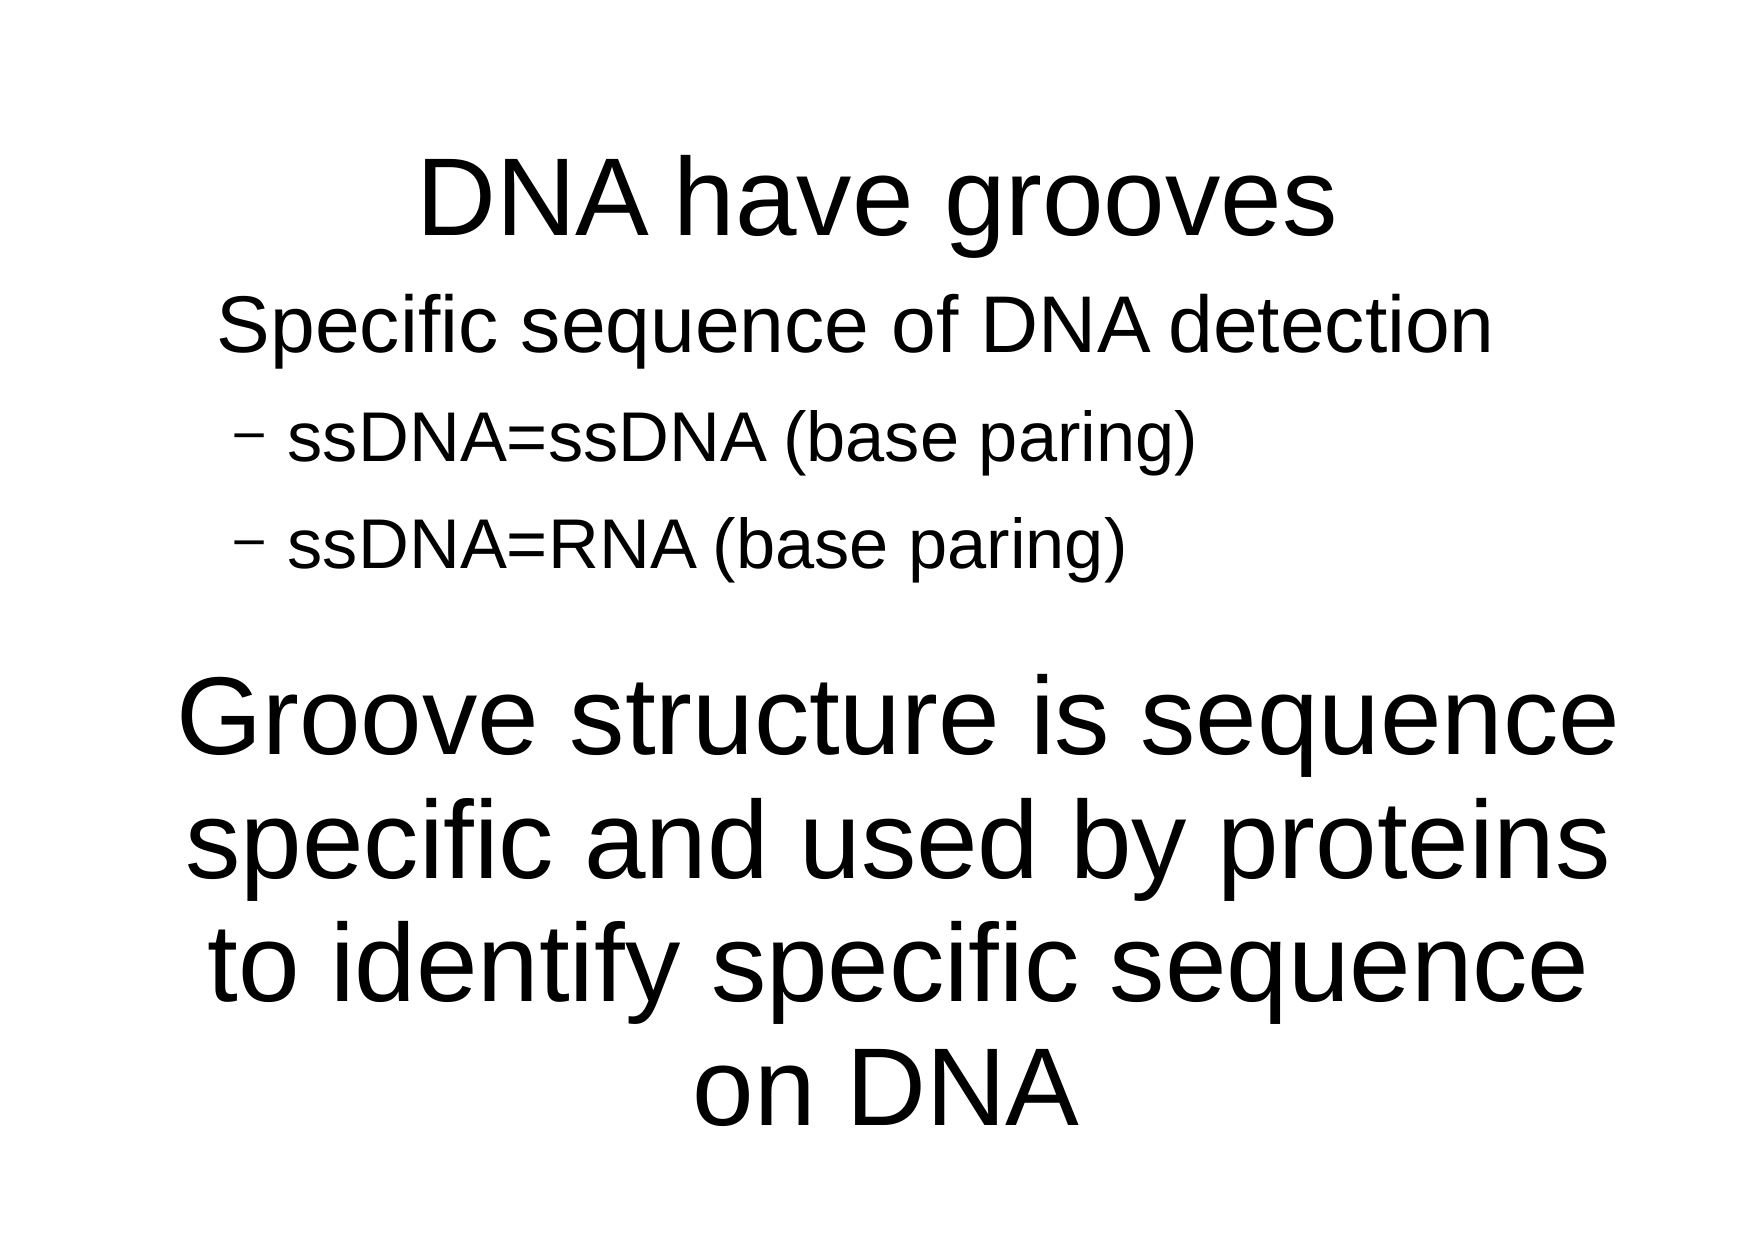

# DNA have grooves
Specific sequence of DNA detection
ssDNA=ssDNA (base paring)
ssDNA=RNA (base paring)
Groove structure is sequence specific and used by proteins to identify specific sequence on DNA